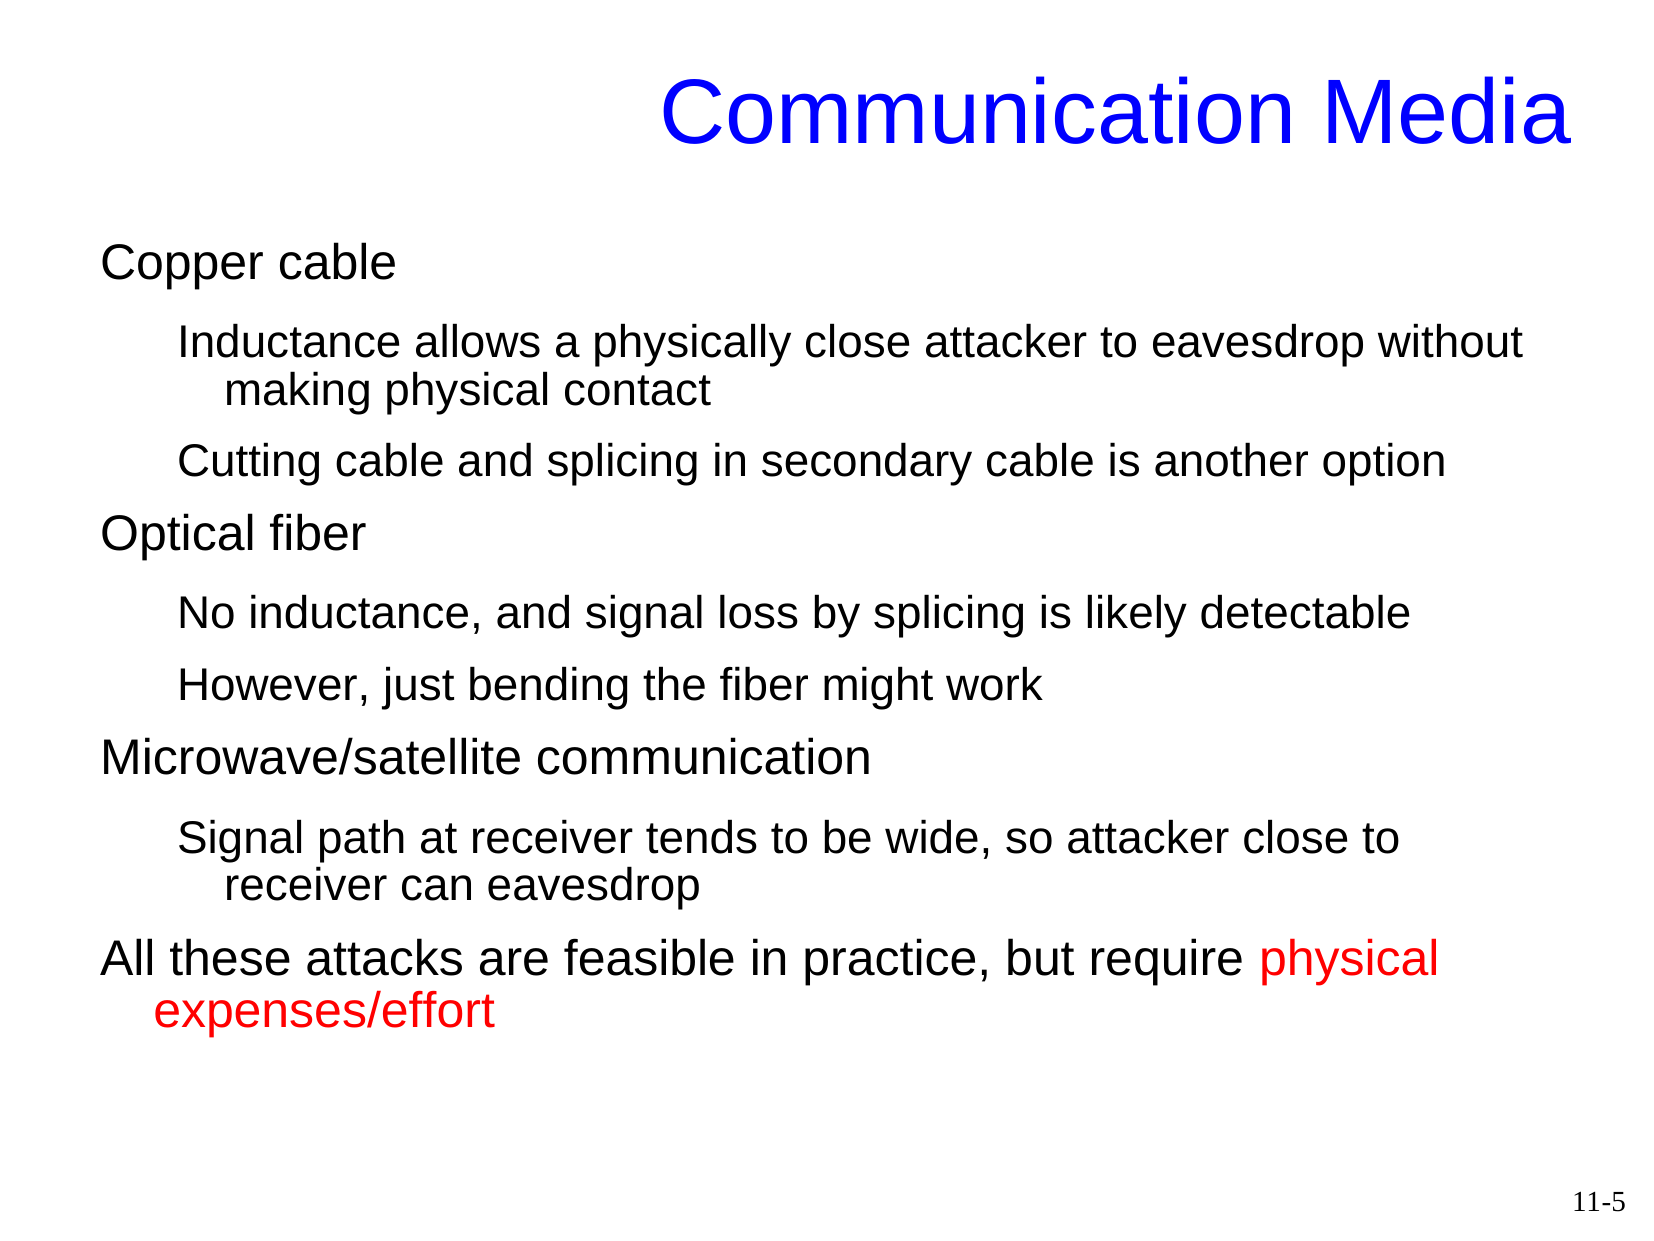

# Communication Media
Copper cable
Inductance allows a physically close attacker to eavesdrop without making physical contact
Cutting cable and splicing in secondary cable is another option
Optical fiber
No inductance, and signal loss by splicing is likely detectable
However, just bending the fiber might work
Microwave/satellite communication
Signal path at receiver tends to be wide, so attacker close to receiver can eavesdrop
All these attacks are feasible in practice, but require physical expenses/effort